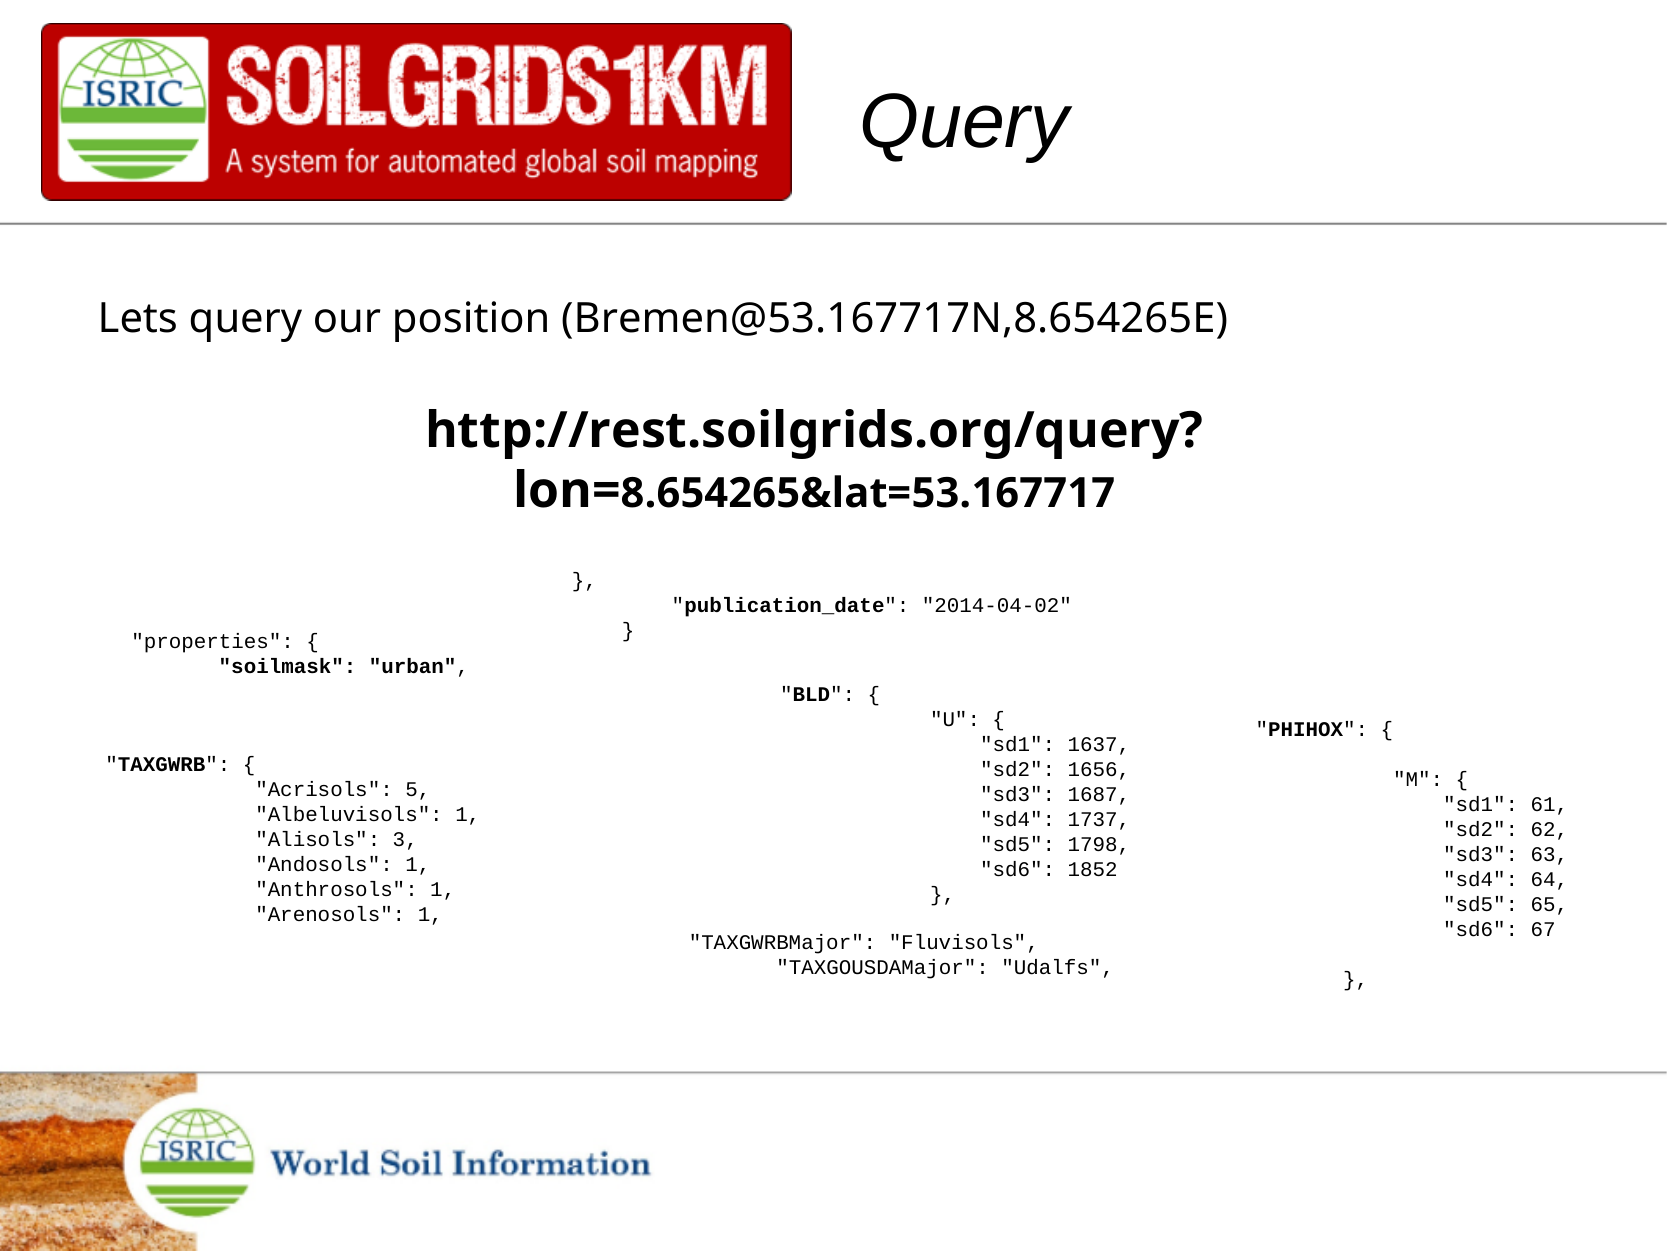

Query
Lets query our position (Bremen@53.167717N,8.654265E)
http://rest.soilgrids.org/query?lon=8.654265&lat=53.167717
},
 "publication_date": "2014-04-02"
 }
 "properties": {
 "soilmask": "urban",
"BLD": {
 "U": {
 "sd1": 1637,
 "sd2": 1656,
 "sd3": 1687,
 "sd4": 1737,
 "sd5": 1798,
 "sd6": 1852
 },
 "PHIHOX": {
 "M": {
 "sd1": 61,
 "sd2": 62,
 "sd3": 63,
 "sd4": 64,
 "sd5": 65,
 "sd6": 67
 },
"TAXGWRB": {
 "Acrisols": 5,
 "Albeluvisols": 1,
 "Alisols": 3,
 "Andosols": 1,
 "Anthrosols": 1,
 "Arenosols": 1,
 "TAXGWRBMajor": "Fluvisols",
 "TAXGOUSDAMajor": "Udalfs",
#